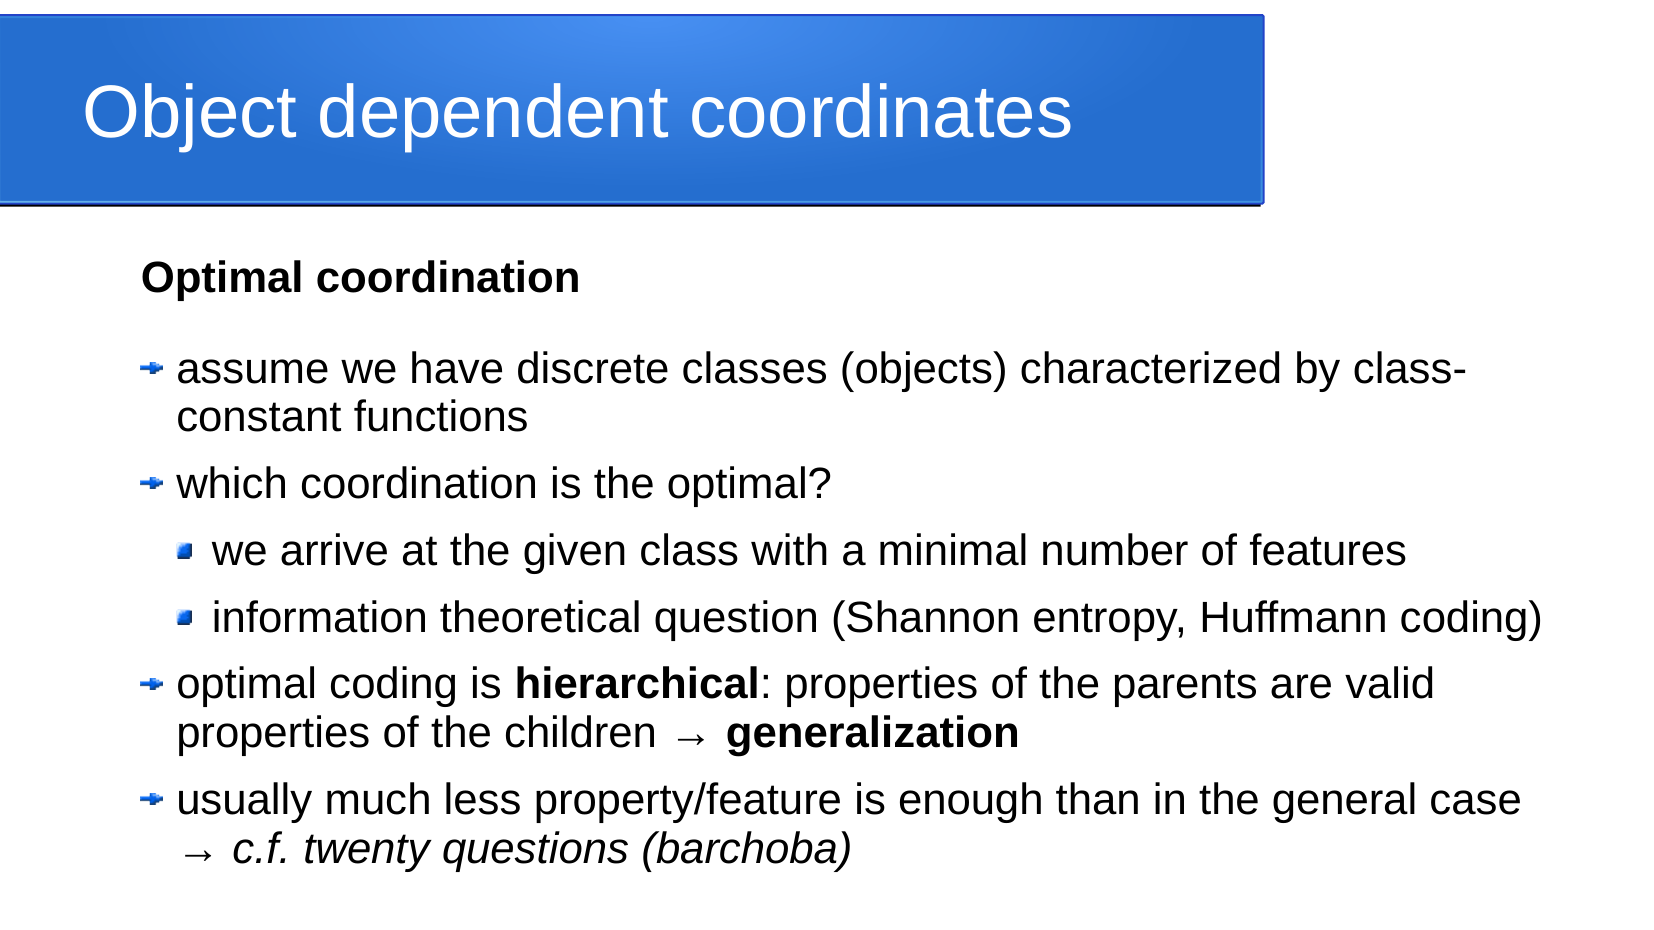

# Object dependent coordinates
Optimal coordination
assume we have discrete classes (objects) characterized by class-constant functions
which coordination is the optimal?
we arrive at the given class with a minimal number of features
information theoretical question (Shannon entropy, Huffmann coding)
optimal coding is hierarchical: properties of the parents are valid properties of the children → generalization
usually much less property/feature is enough than in the general case
→ c.f. twenty questions (barchoba)